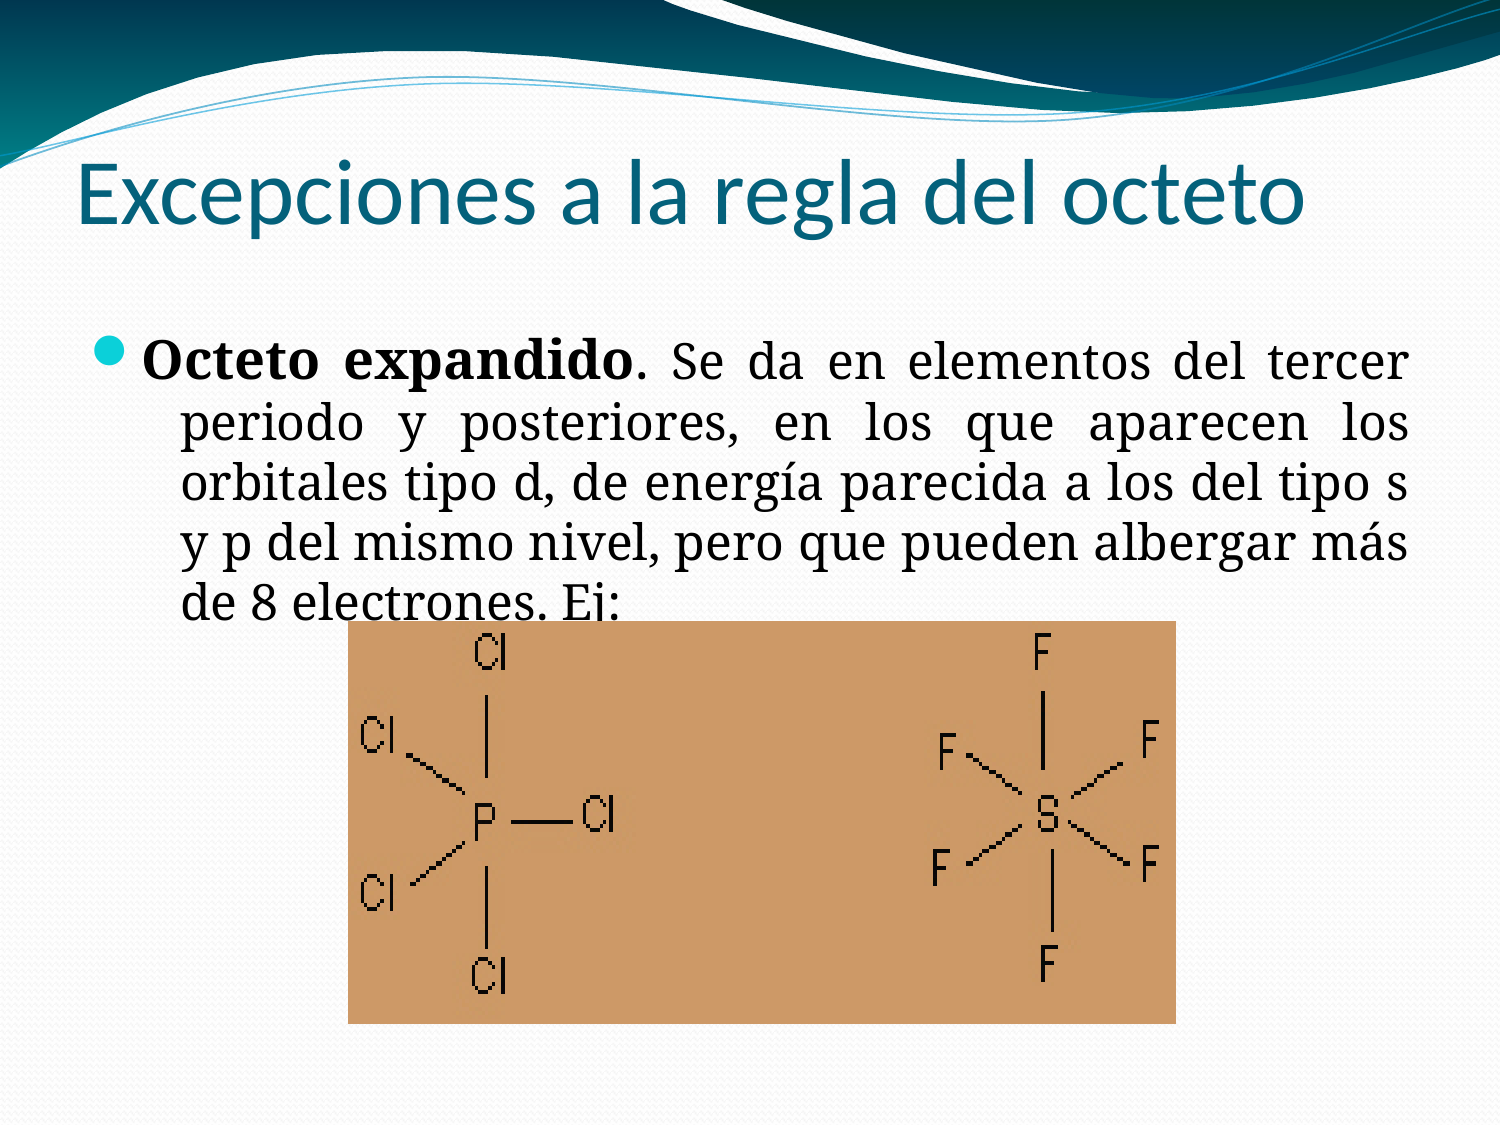

# Excepciones a la regla del octeto
Octeto expandido. Se da en elementos del tercer periodo y posteriores, en los que aparecen los orbitales tipo d, de energía parecida a los del tipo s y p del mismo nivel, pero que pueden albergar más de 8 electrones. Ej: